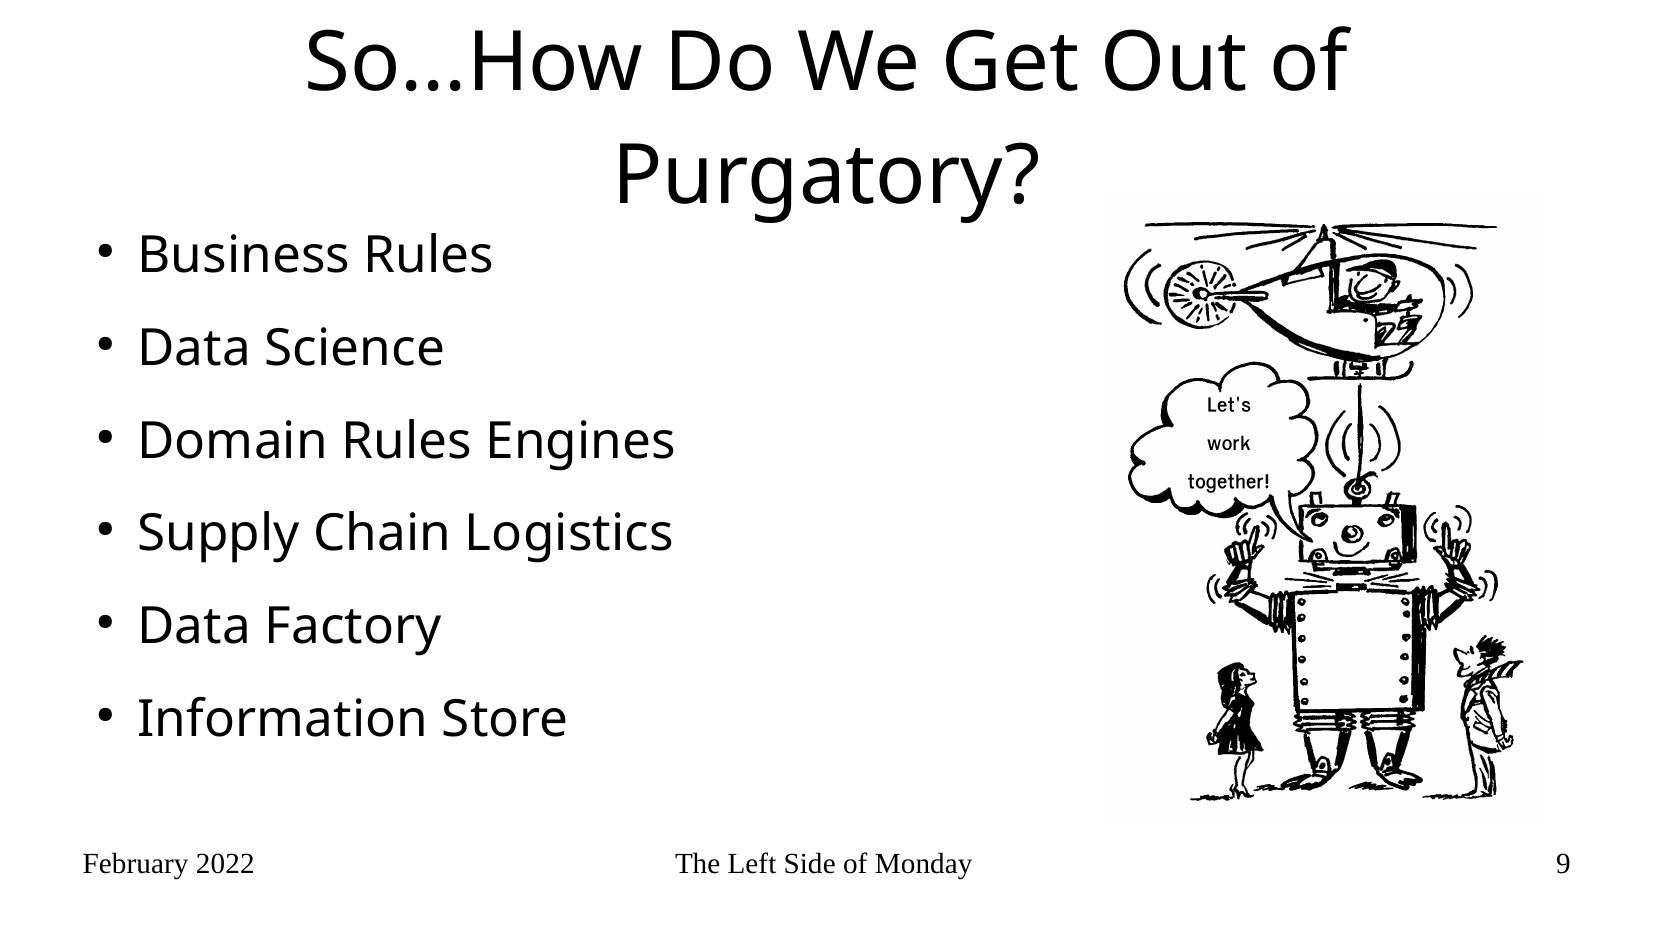

# So...How Do We Get Out of Purgatory?
Business Rules
Data Science
Domain Rules Engines
Supply Chain Logistics
Data Factory
Information Store
February 2022
The Left Side of Monday
9